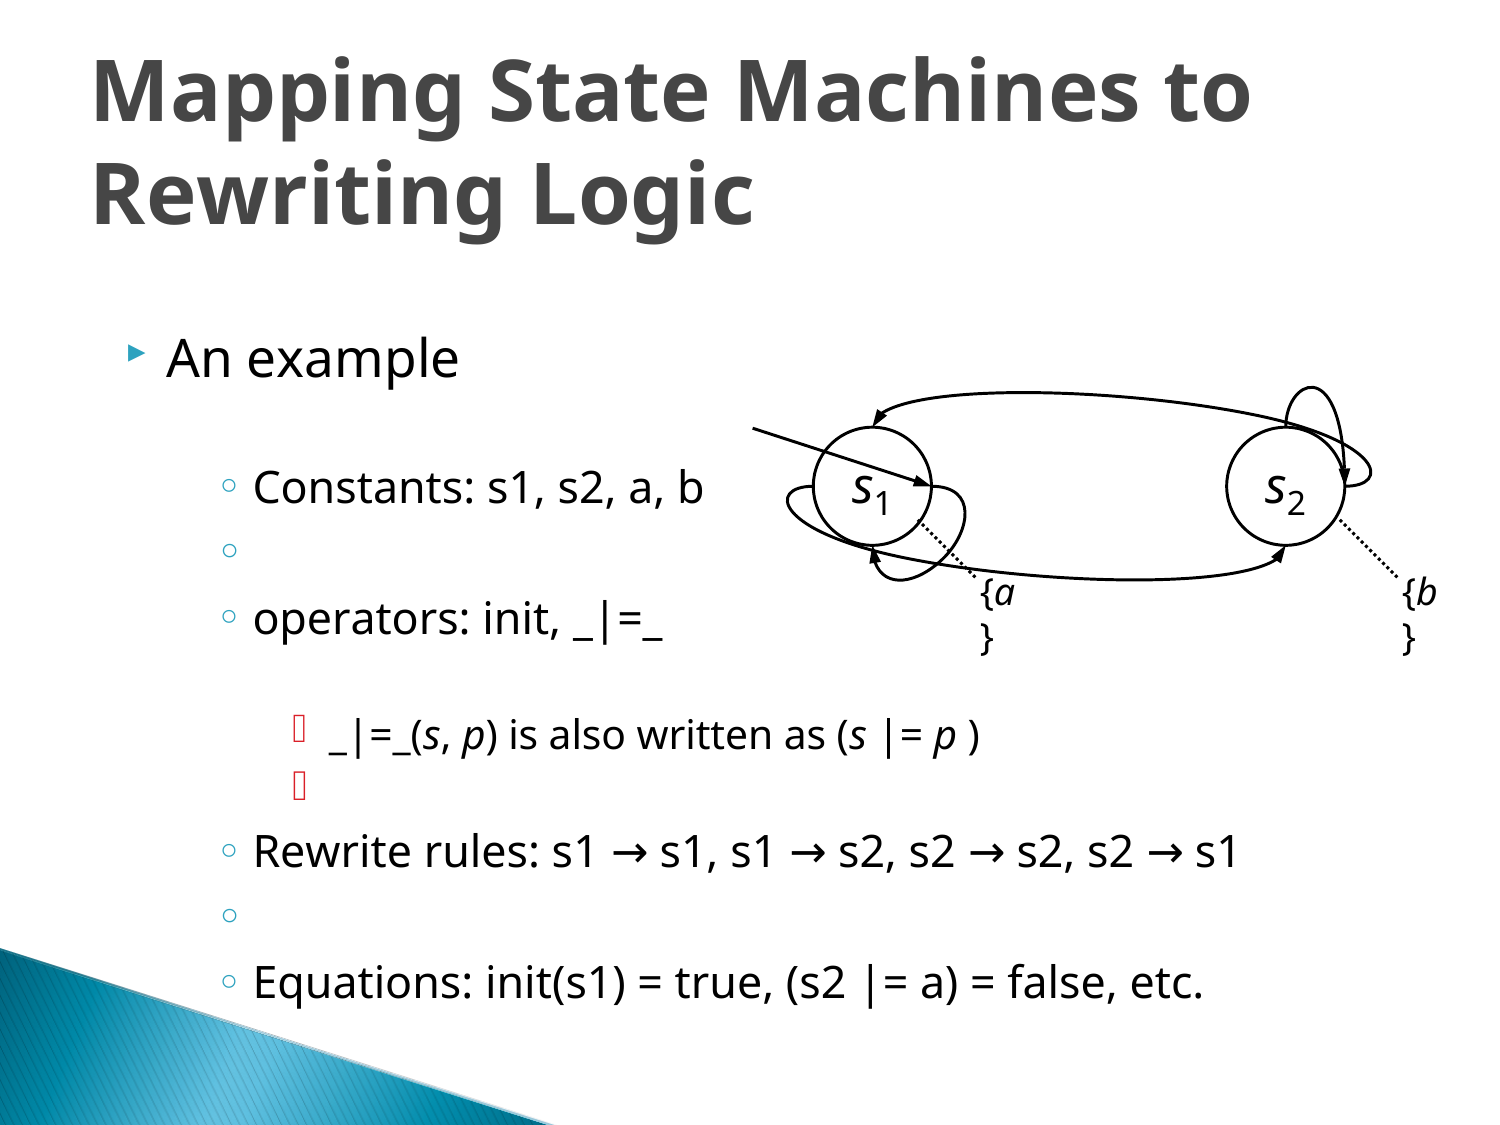

# Mapping State Machines to Rewriting Logic
An example
Constants: s1, s2, a, b
operators: init, _|=_
_|=_(s, p) is also written as (s |= p )
Rewrite rules: s1 → s1, s1 → s2, s2 → s2, s2 → s1
Equations: init(s1) = true, (s2 |= a) = false, etc.
s1
s2
{a }
{b }